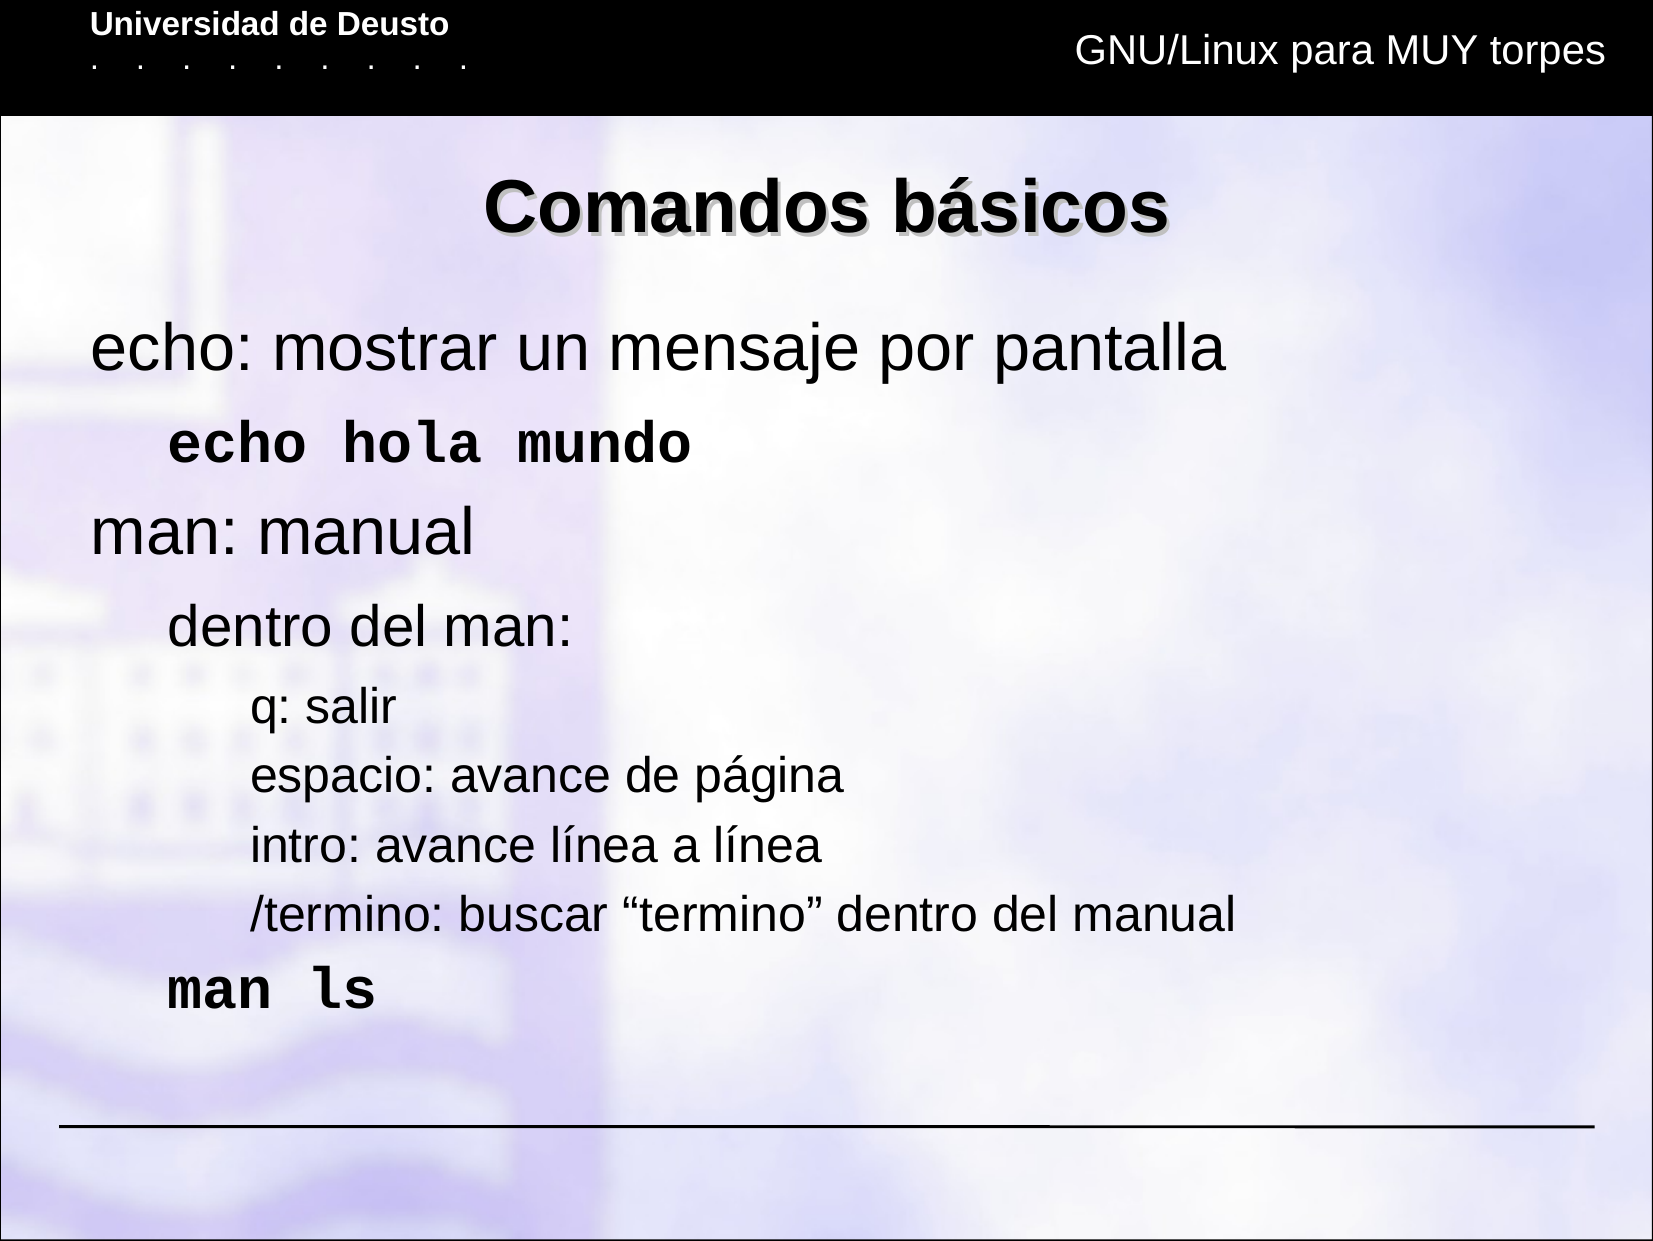

# Comandos básicos
echo: mostrar un mensaje por pantalla
echo hola mundo
man: manual
dentro del man:
q: salir
espacio: avance de página
intro: avance línea a línea
/termino: buscar “termino” dentro del manual
man ls